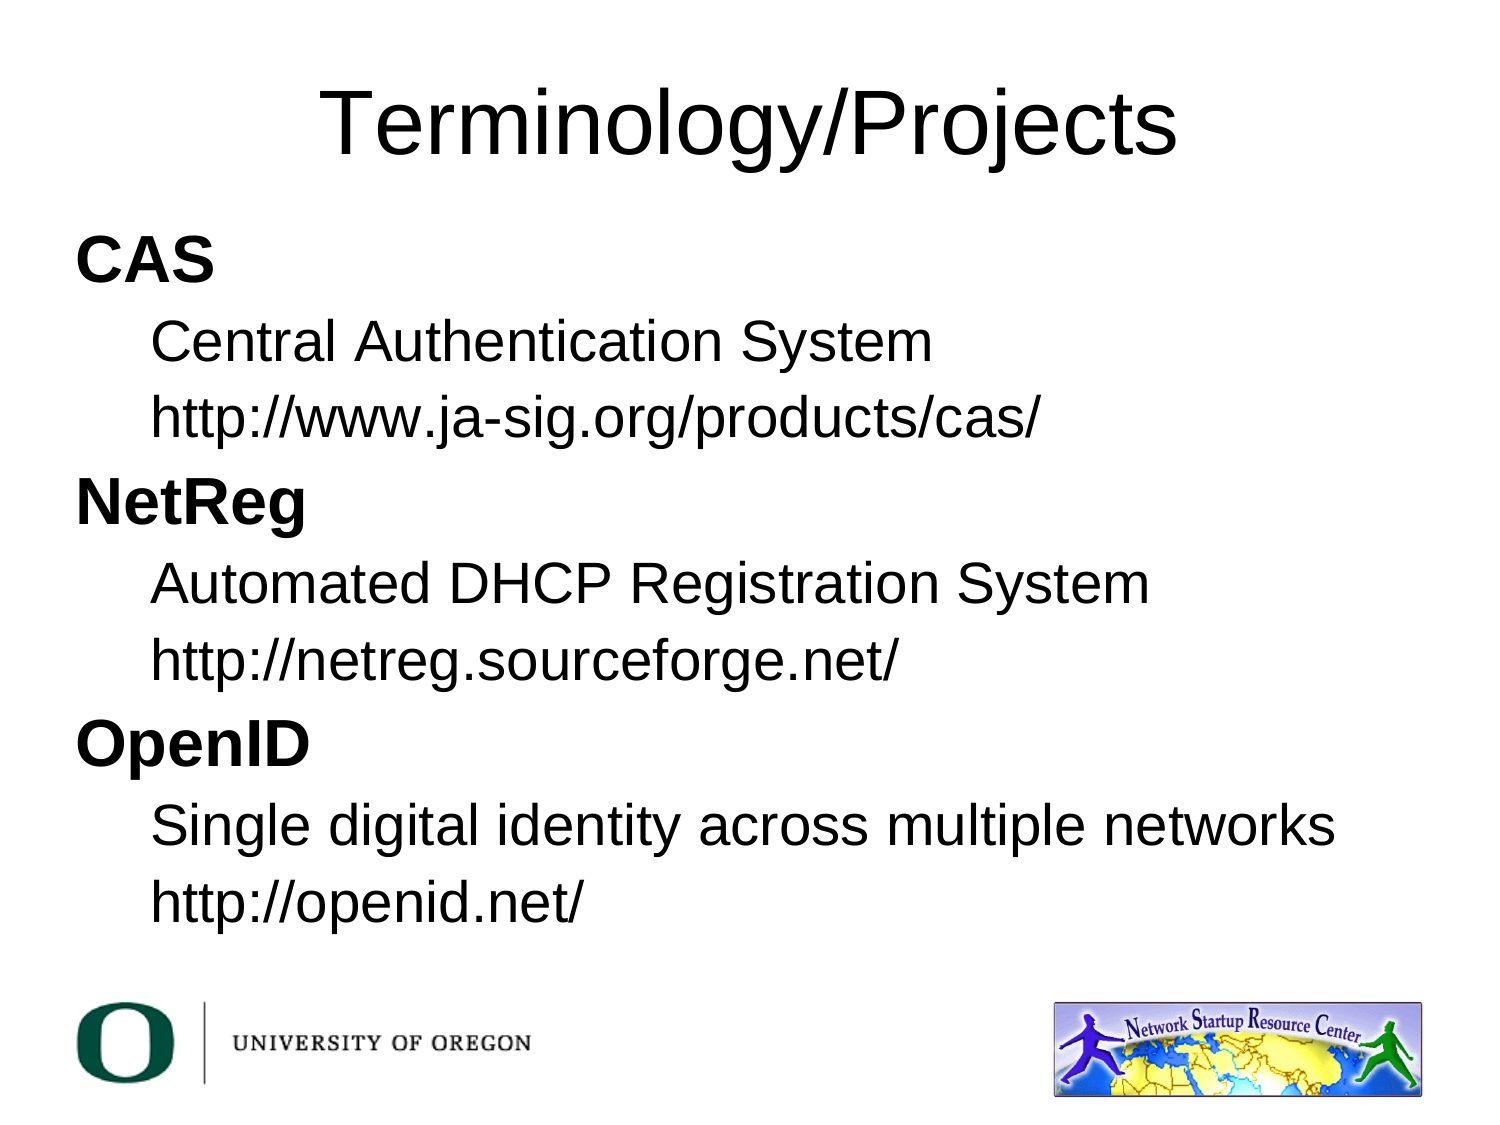

# Terminology/Projects
CAS
Central Authentication System
http://www.ja-sig.org/products/cas/
NetReg
Automated DHCP Registration System
http://netreg.sourceforge.net/
OpenID
Single digital identity across multiple networks
http://openid.net/